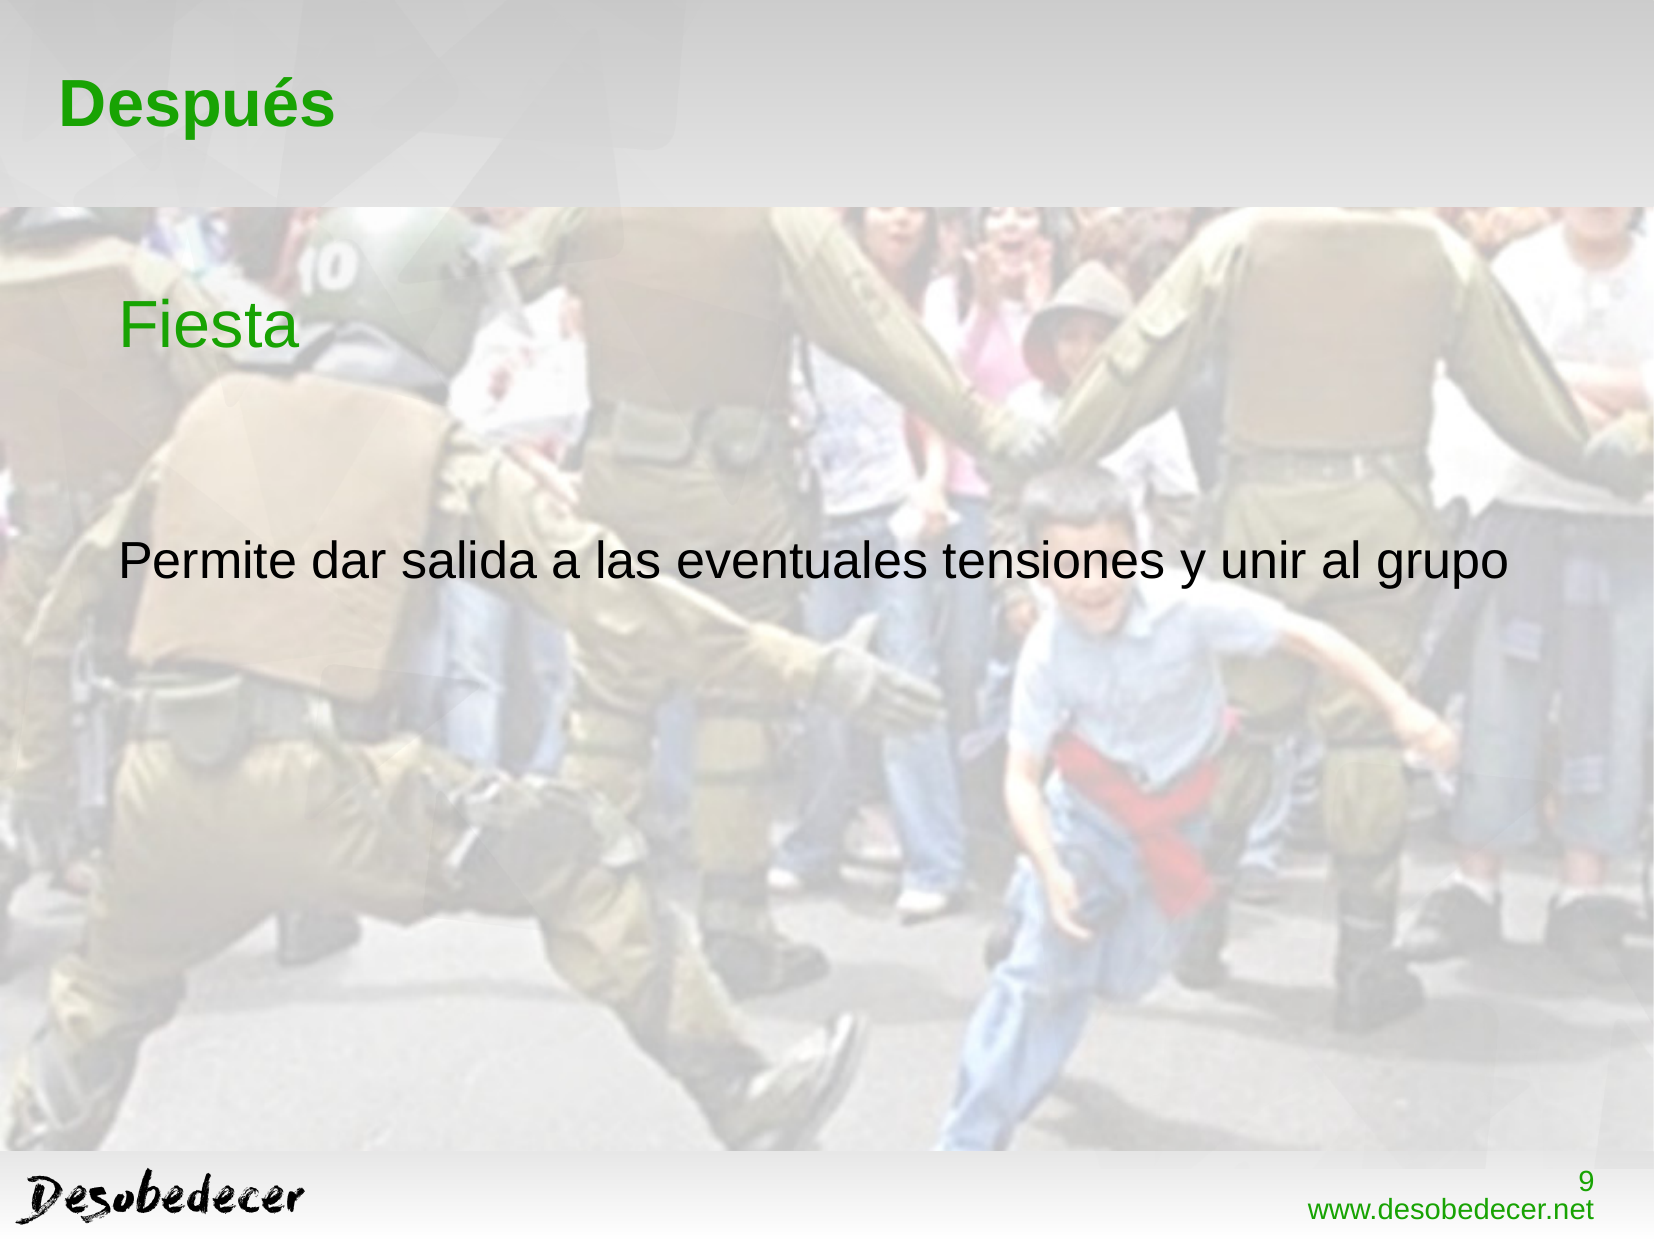

# Después
Fiesta
Permite dar salida a las eventuales tensiones y unir al grupo
9
www.desobedecer.net